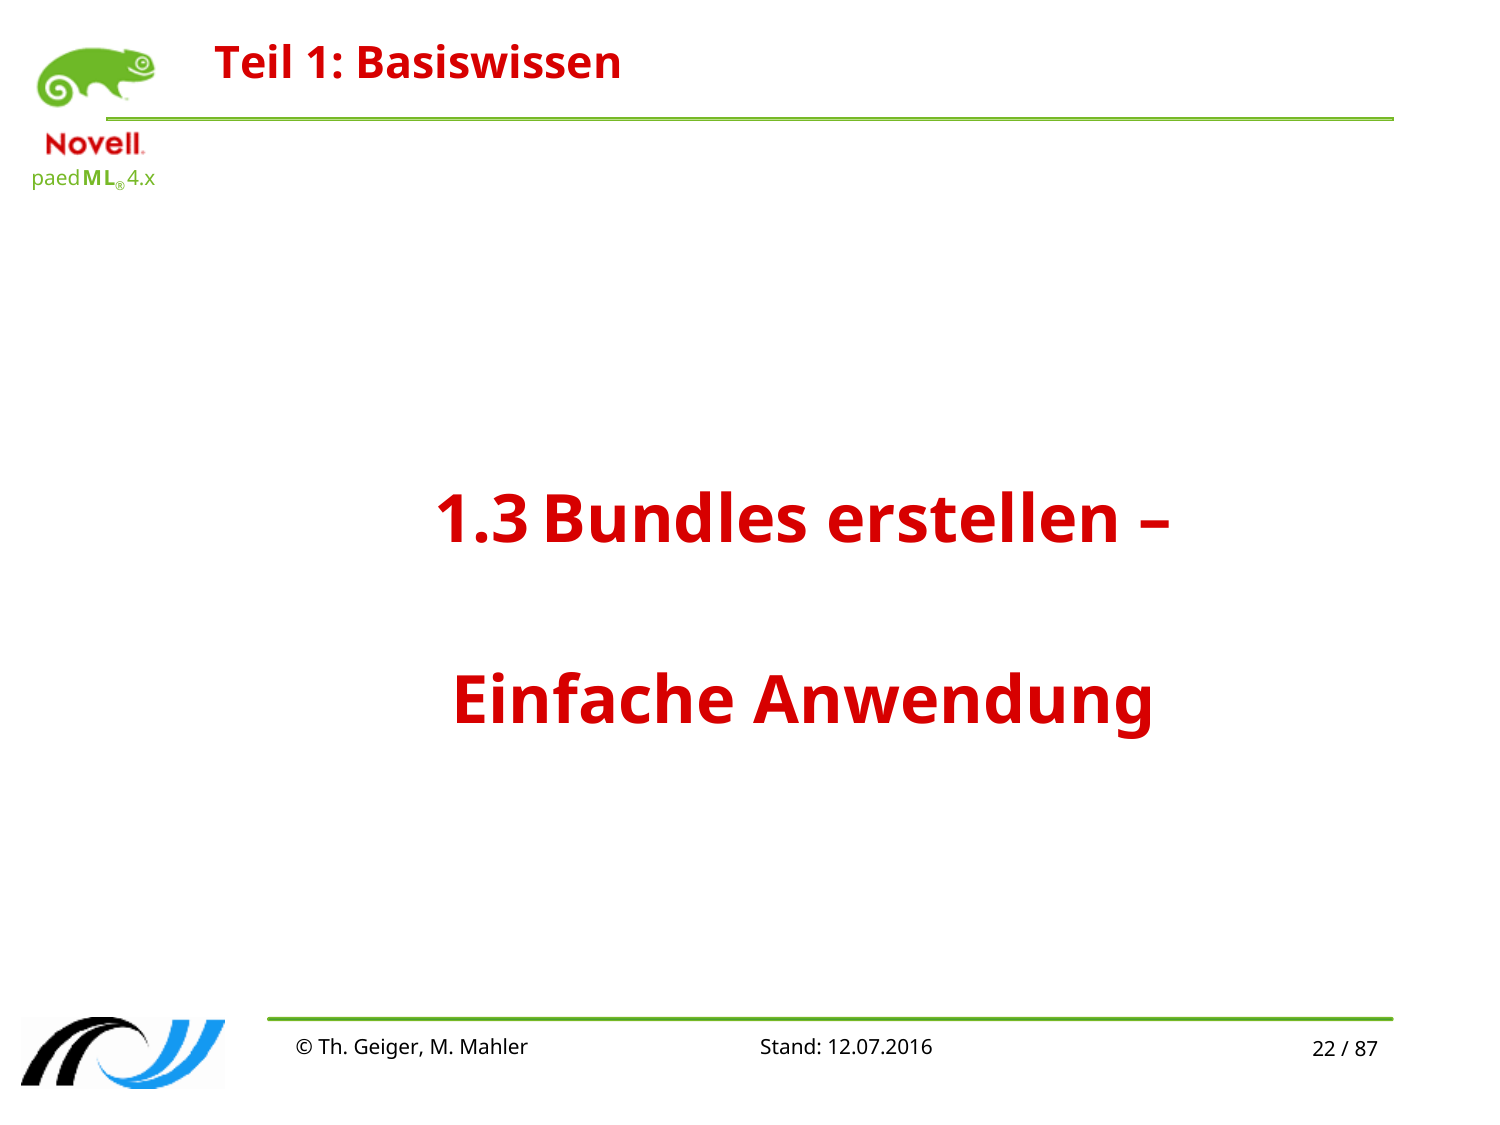

# Teil 1: Basiswissen
1.3 Bundles erstellen –
Einfache Anwendung
© Th. Geiger, M. Mahler
12.07.2016
22